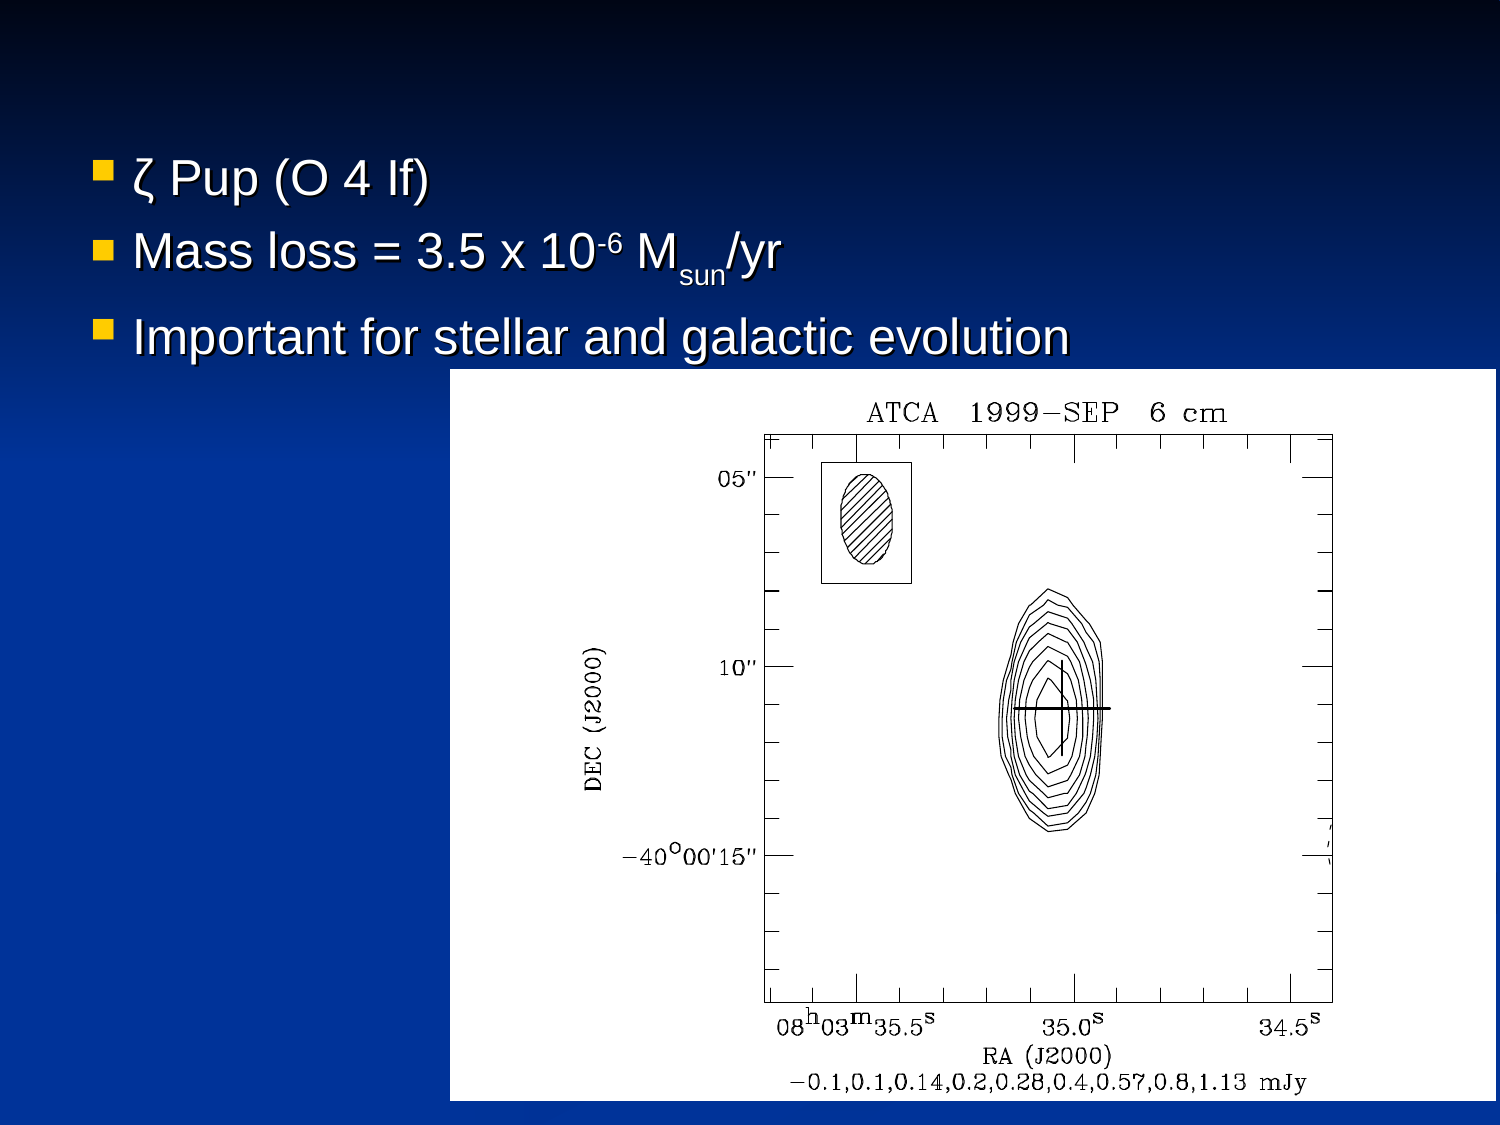

# ζ Pup (O 4 If)
Mass loss = 3.5 x 10-6 Msun/yr
Important for stellar and galactic evolution